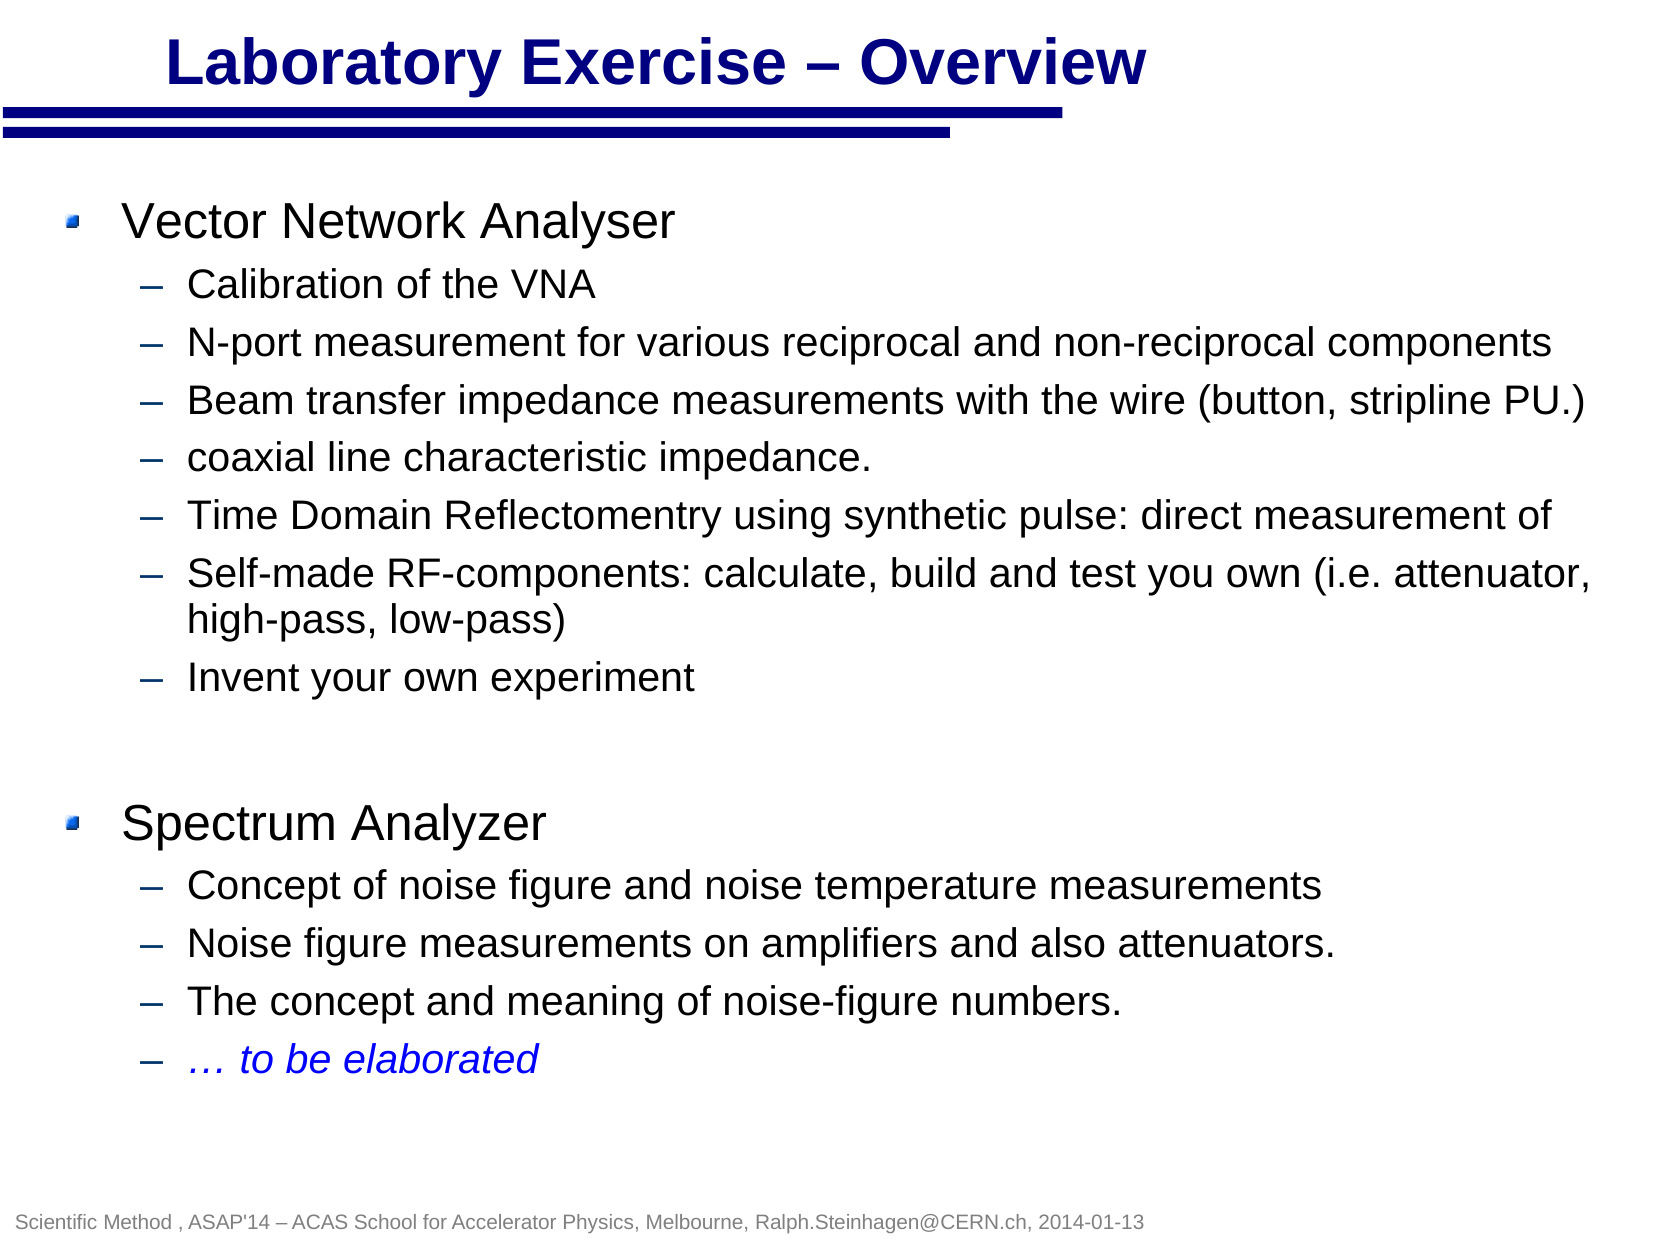

# Laboratory Exercise – Overview
Vector Network Analyser
Calibration of the VNA
N-port measurement for various reciprocal and non-reciprocal components
Beam transfer impedance measurements with the wire (button, stripline PU.)
coaxial line characteristic impedance.
Time Domain Reflectomentry using synthetic pulse: direct measurement of
Self-made RF-components: calculate, build and test you own (i.e. attenuator, high-pass, low-pass)
Invent your own experiment
Spectrum Analyzer
Concept of noise figure and noise temperature measurements
Noise figure measurements on amplifiers and also attenuators.
The concept and meaning of noise-figure numbers.
… to be elaborated